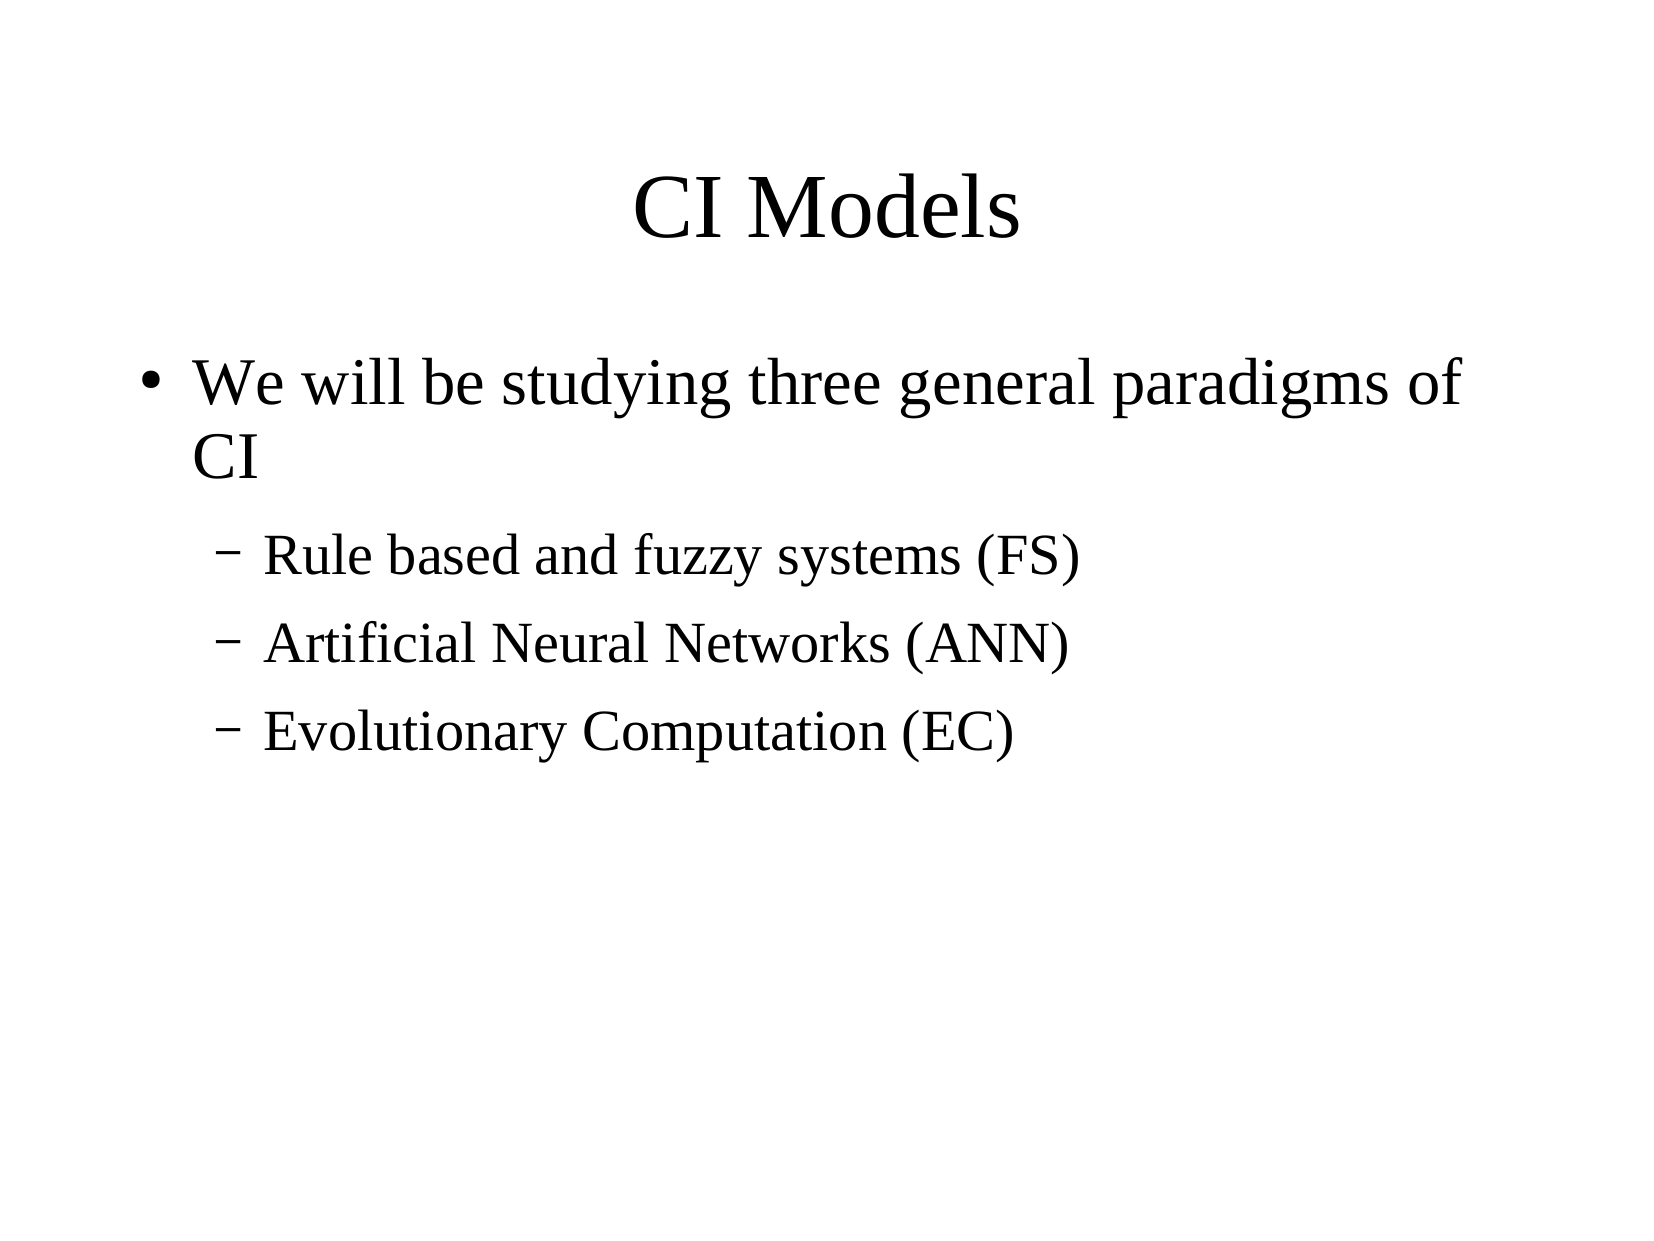

# CI Models
We will be studying three general paradigms of CI
Rule based and fuzzy systems (FS)
Artificial Neural Networks (ANN)
Evolutionary Computation (EC)